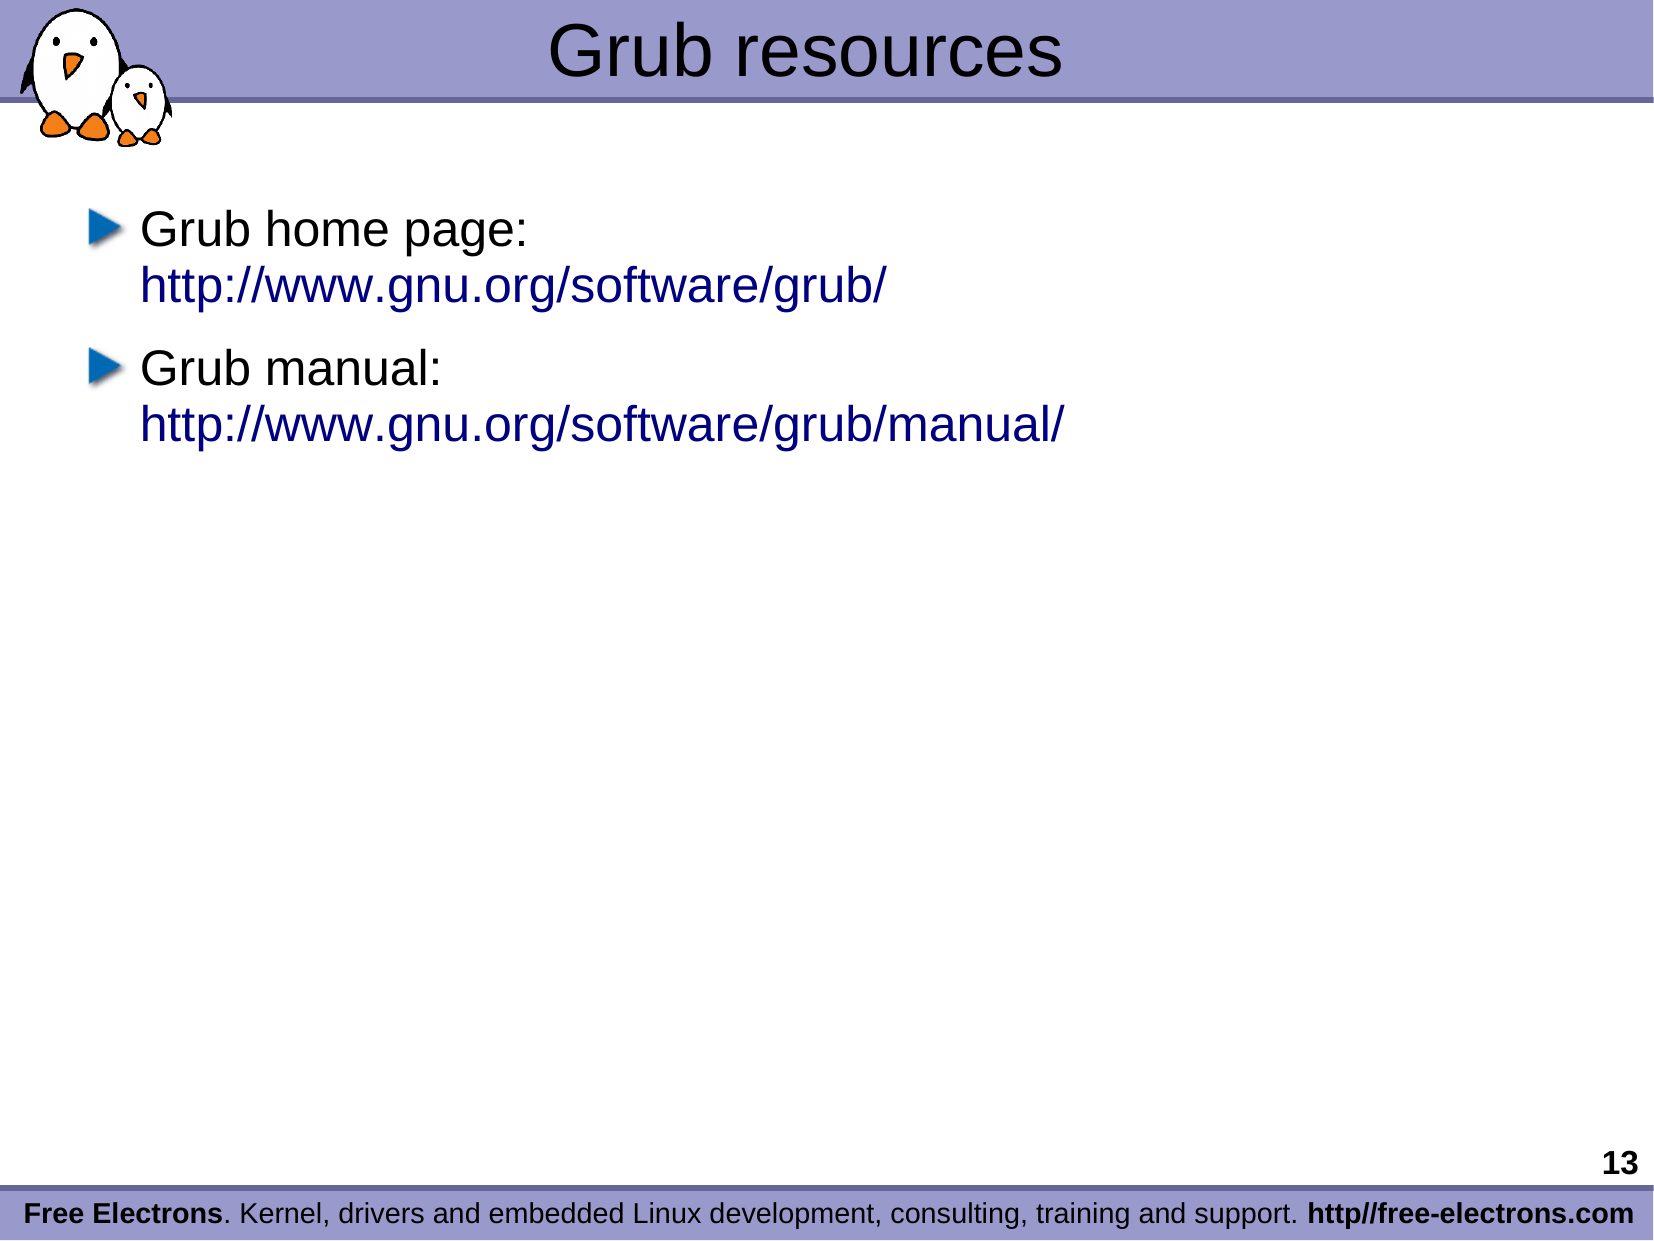

# Grub resources
Grub home page:
http://www.gnu.org/software/grub/
Grub manual:
http://www.gnu.org/software/grub/manual/